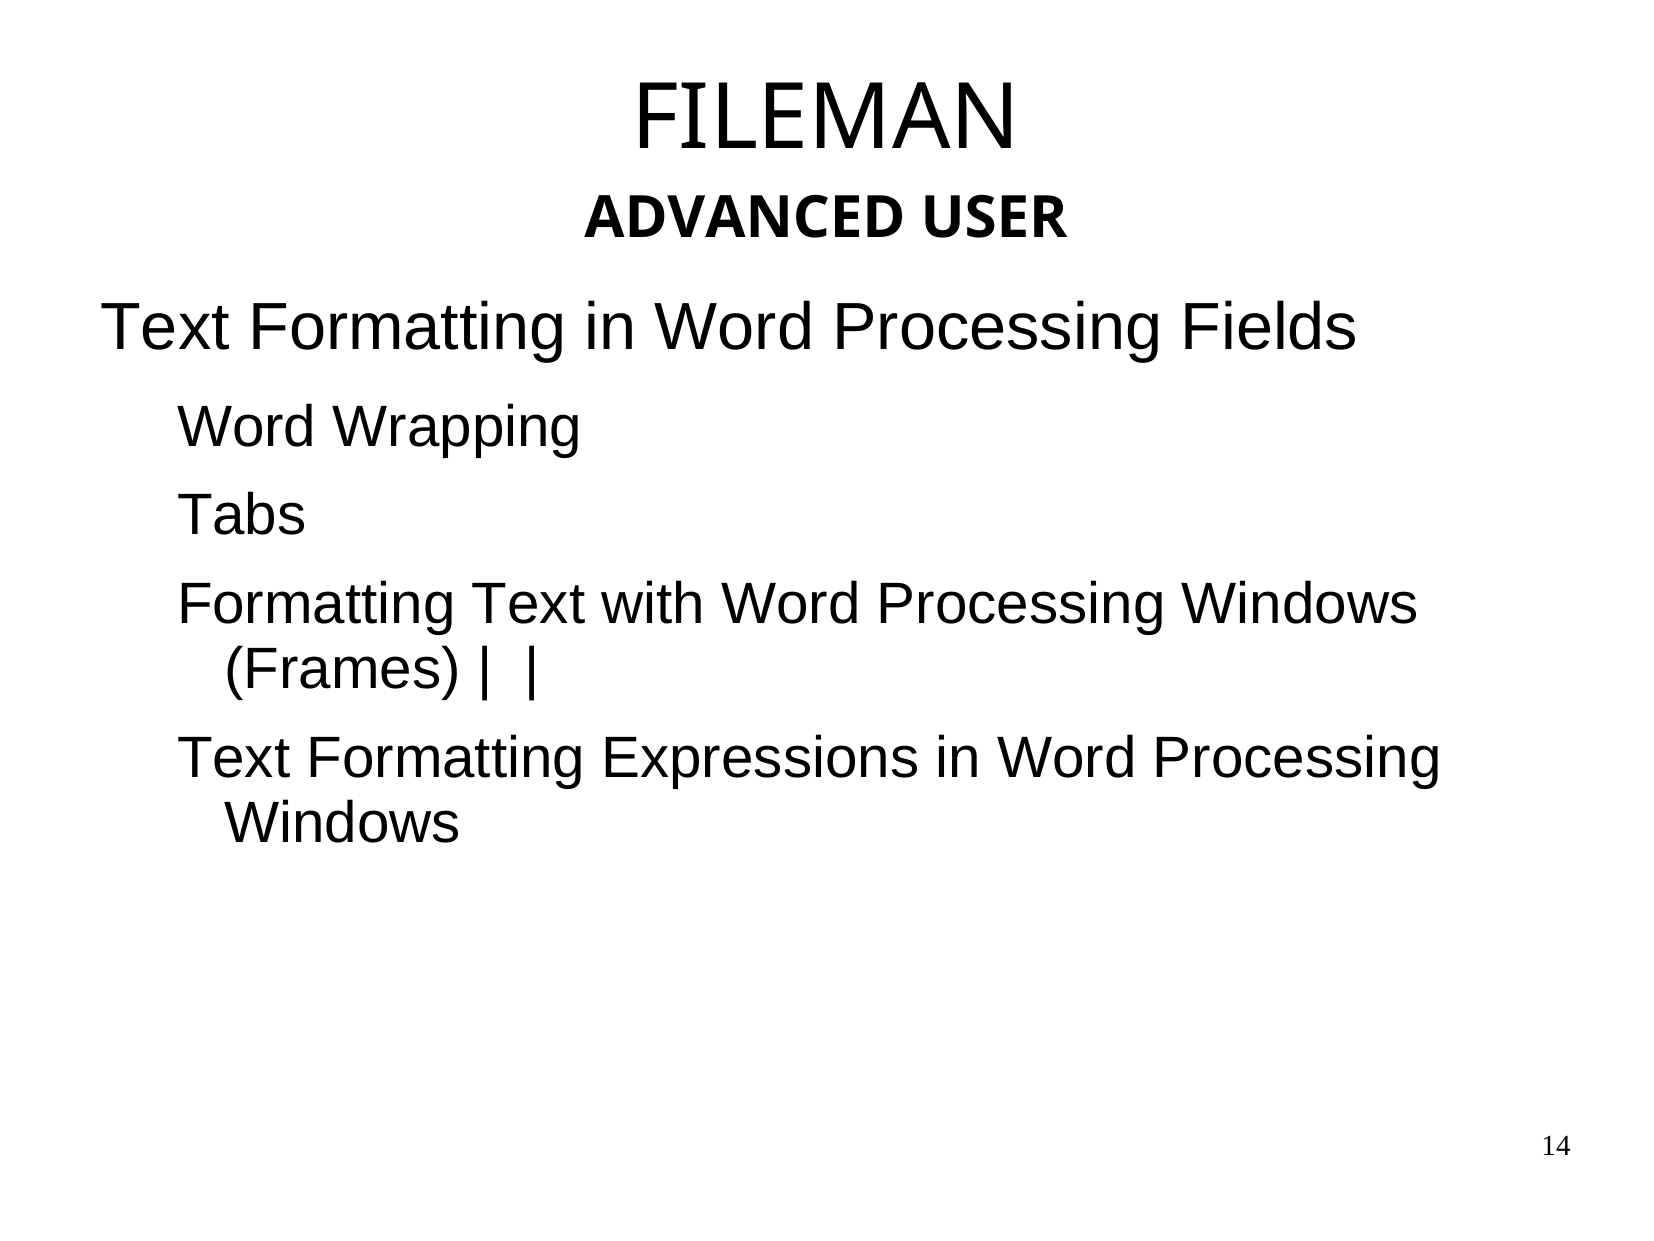

# FILEMAN ADVANCED USER
Text Formatting in Word Processing Fields
Word Wrapping
Tabs
Formatting Text with Word Processing Windows (Frames) | |
Text Formatting Expressions in Word Processing Windows
14